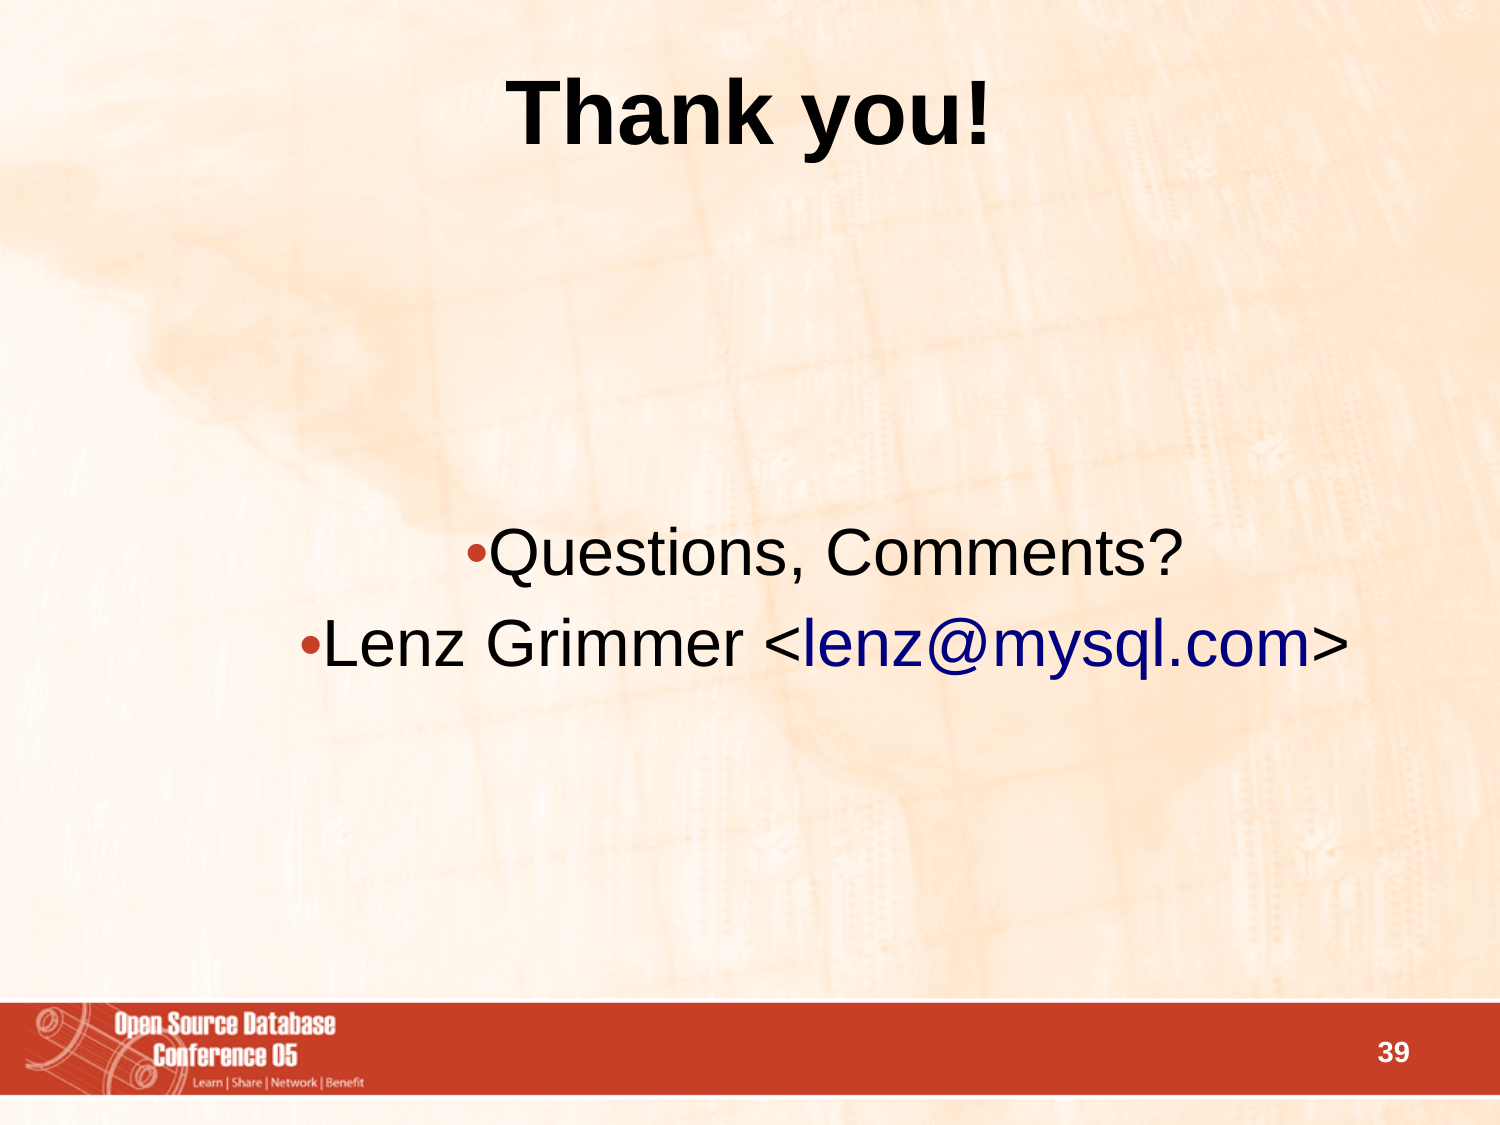

# Thank you!
Questions, Comments?
Lenz Grimmer <lenz@mysql.com>
39